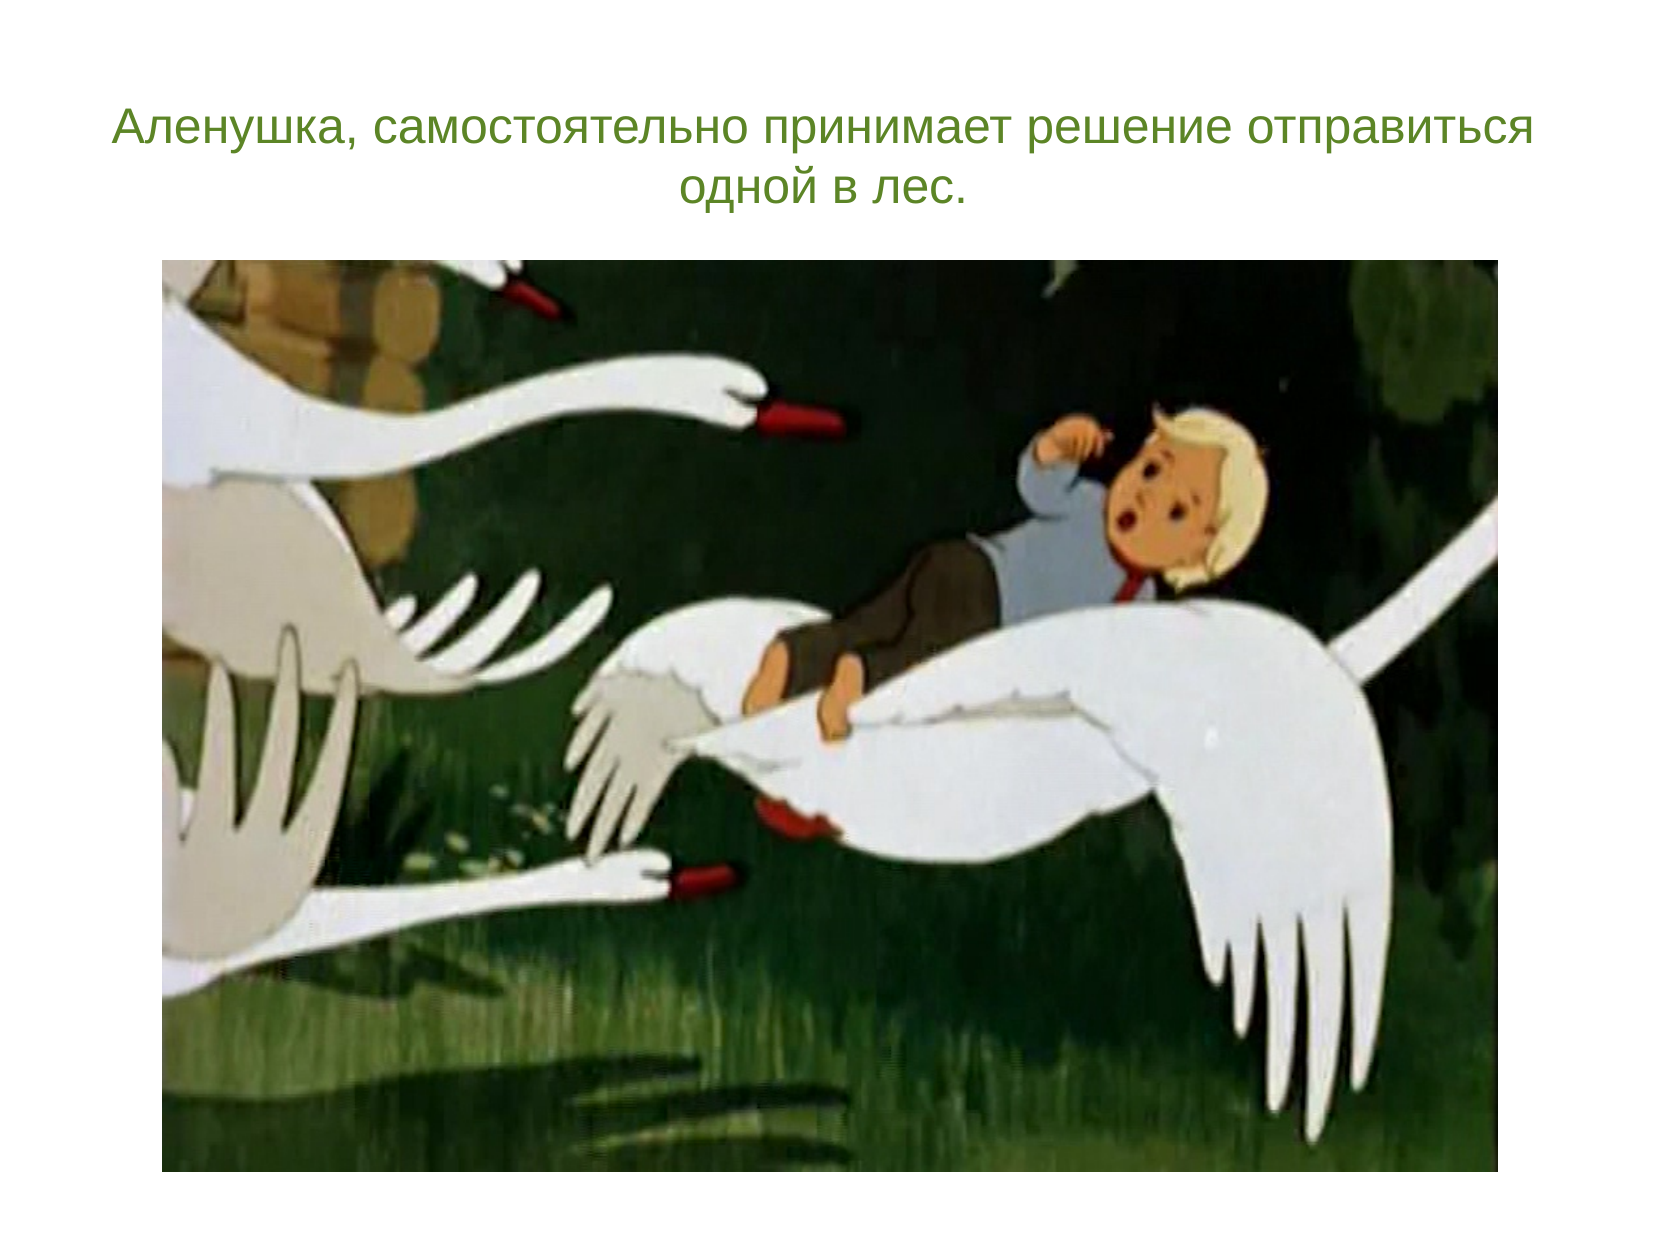

# Аленушка, самостоятельно принимает решение отправиться одной в лес.